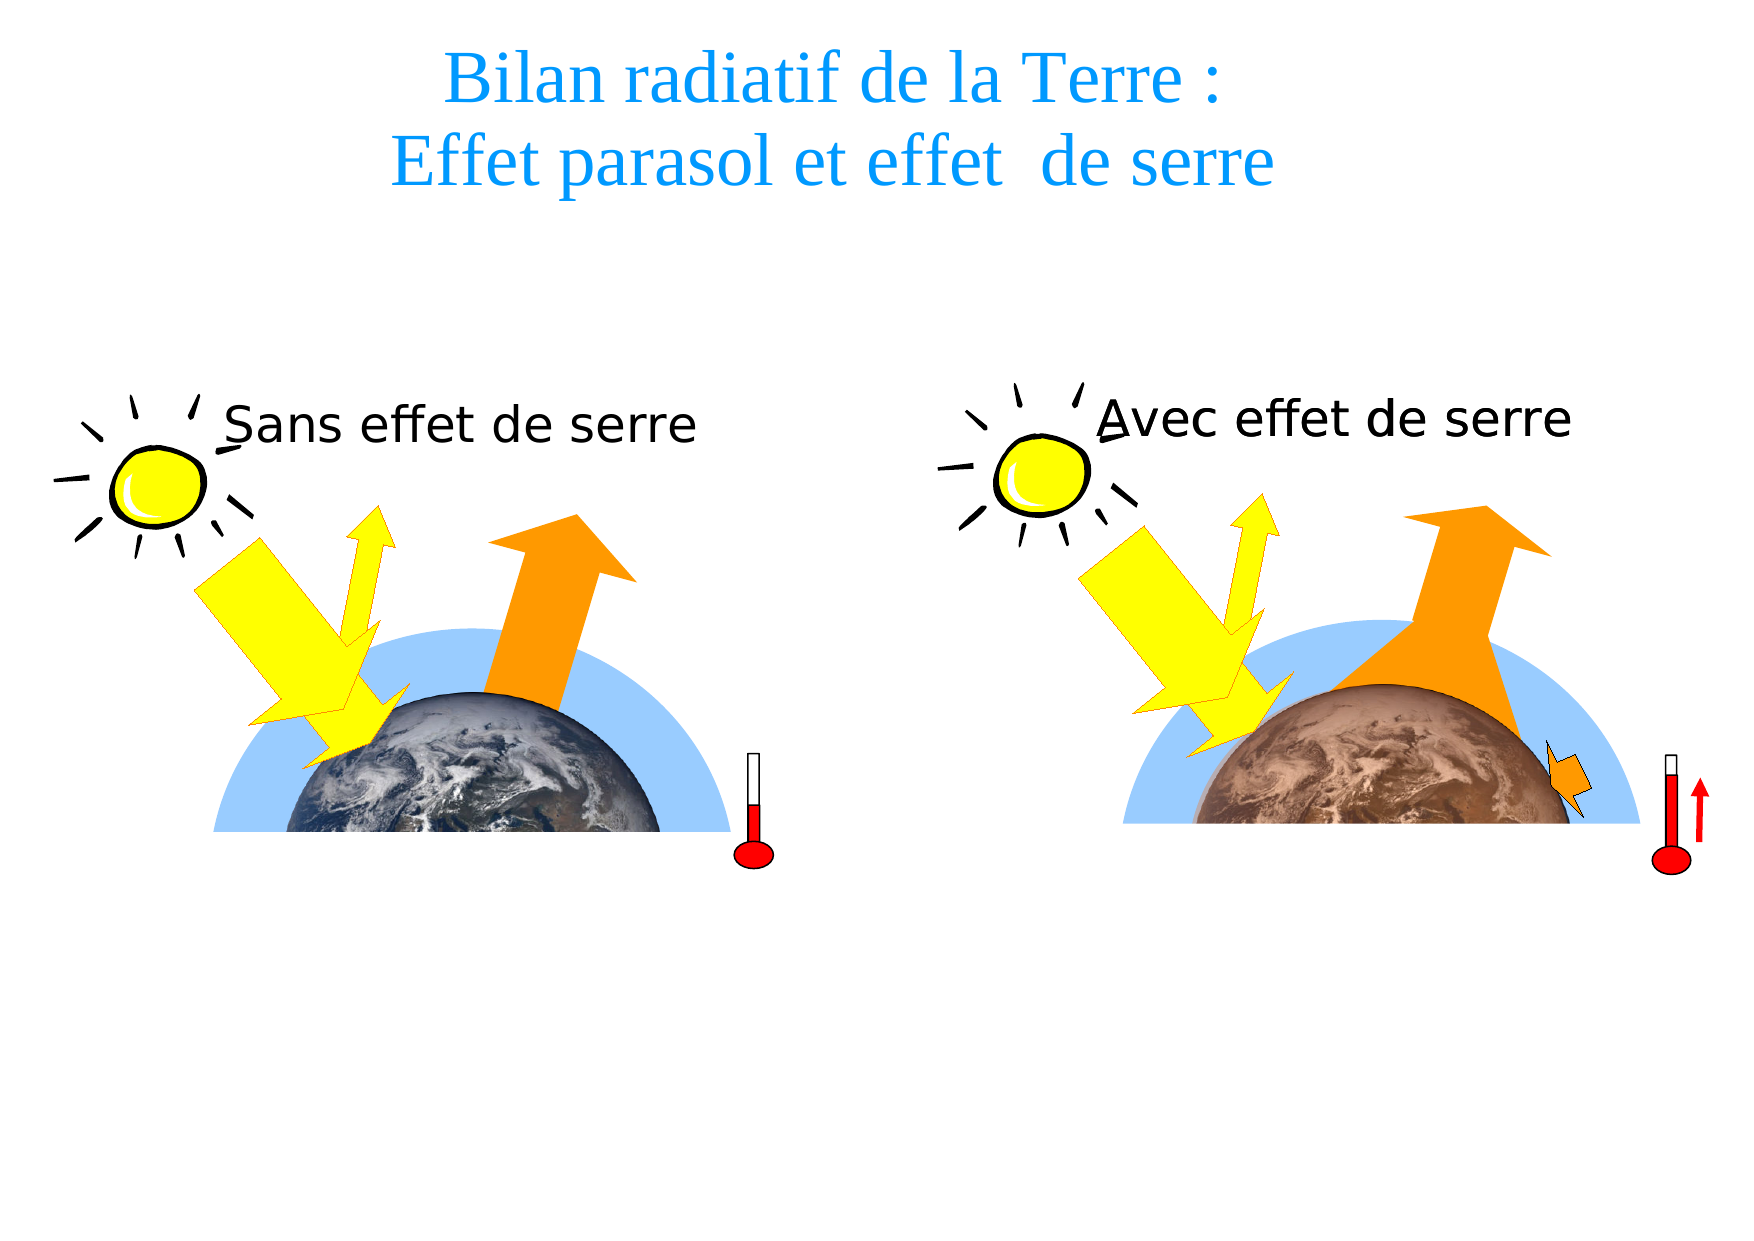

Bilan radiatif de la Terre :
Effet parasol et effet de serre
Avec effet de serre
Avec effet de serre
Sans effet de serre